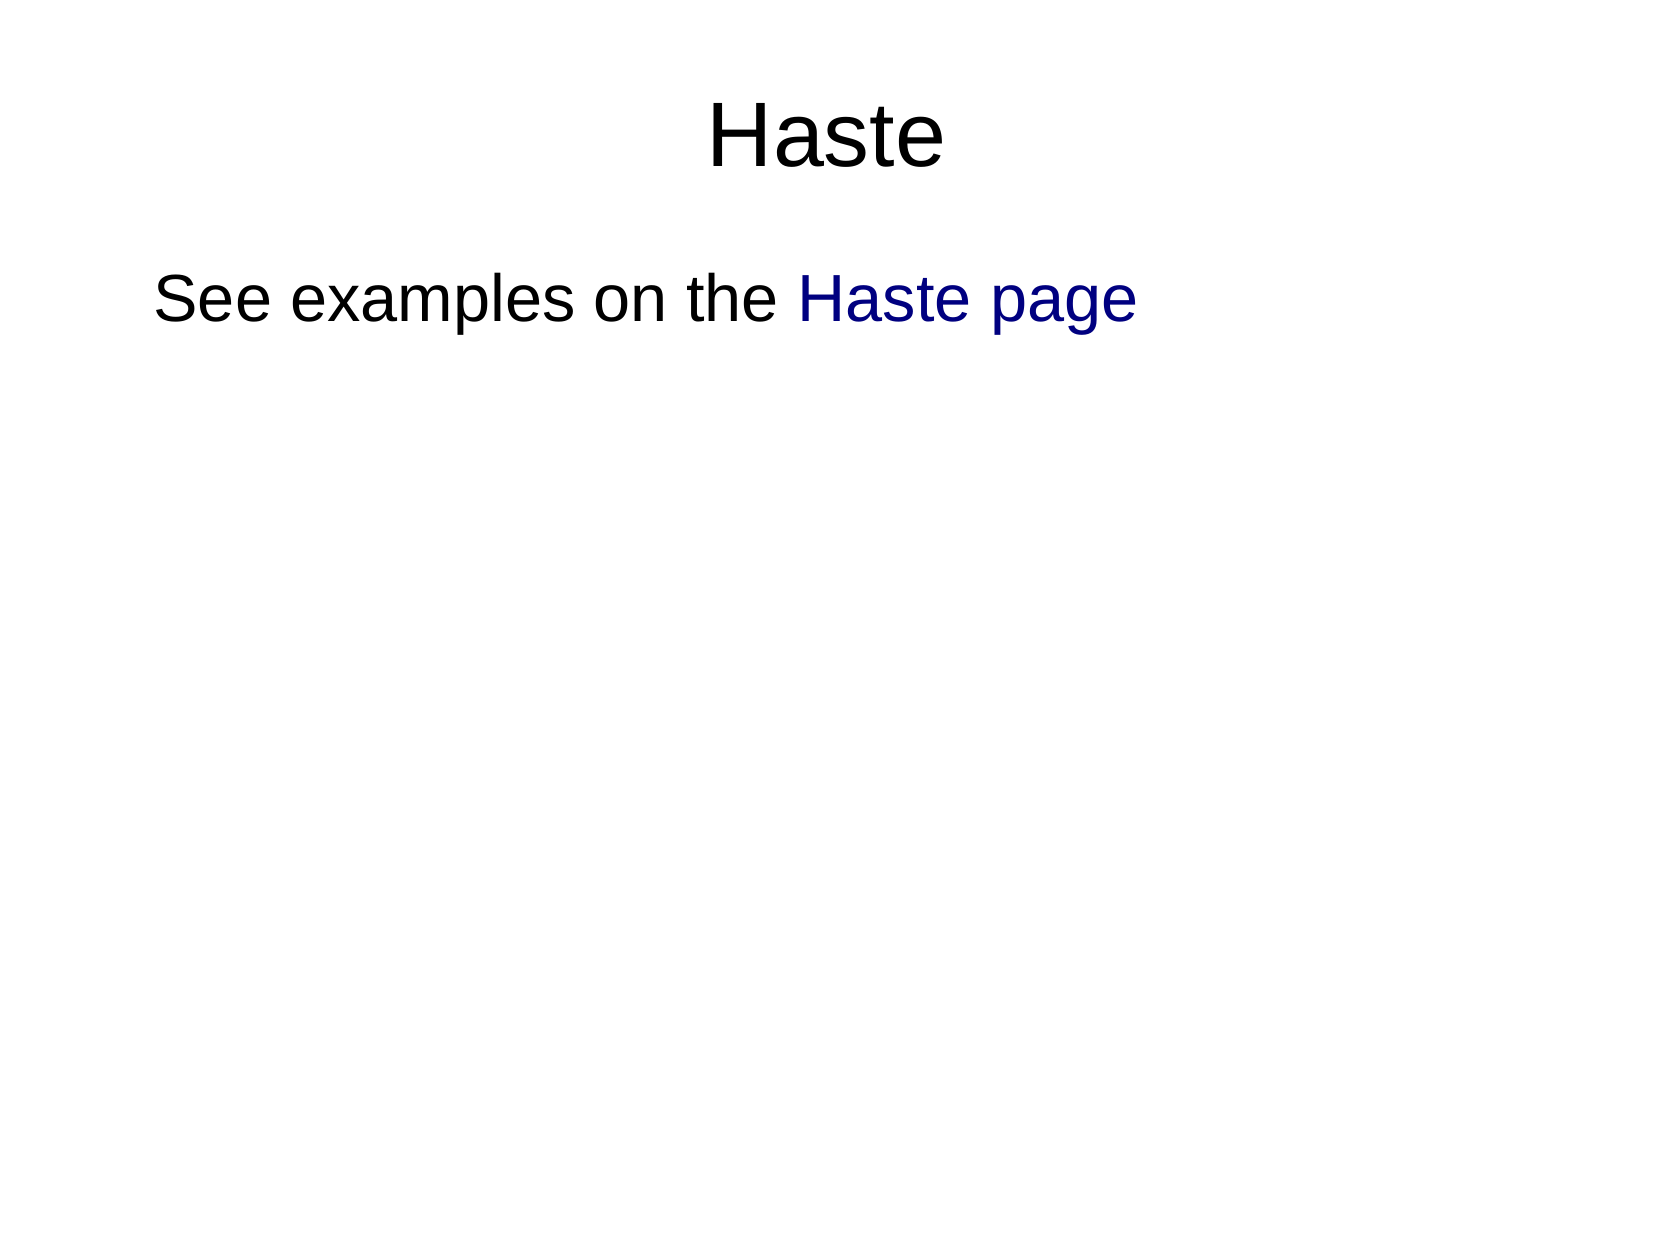

# Haste
See examples on the Haste page